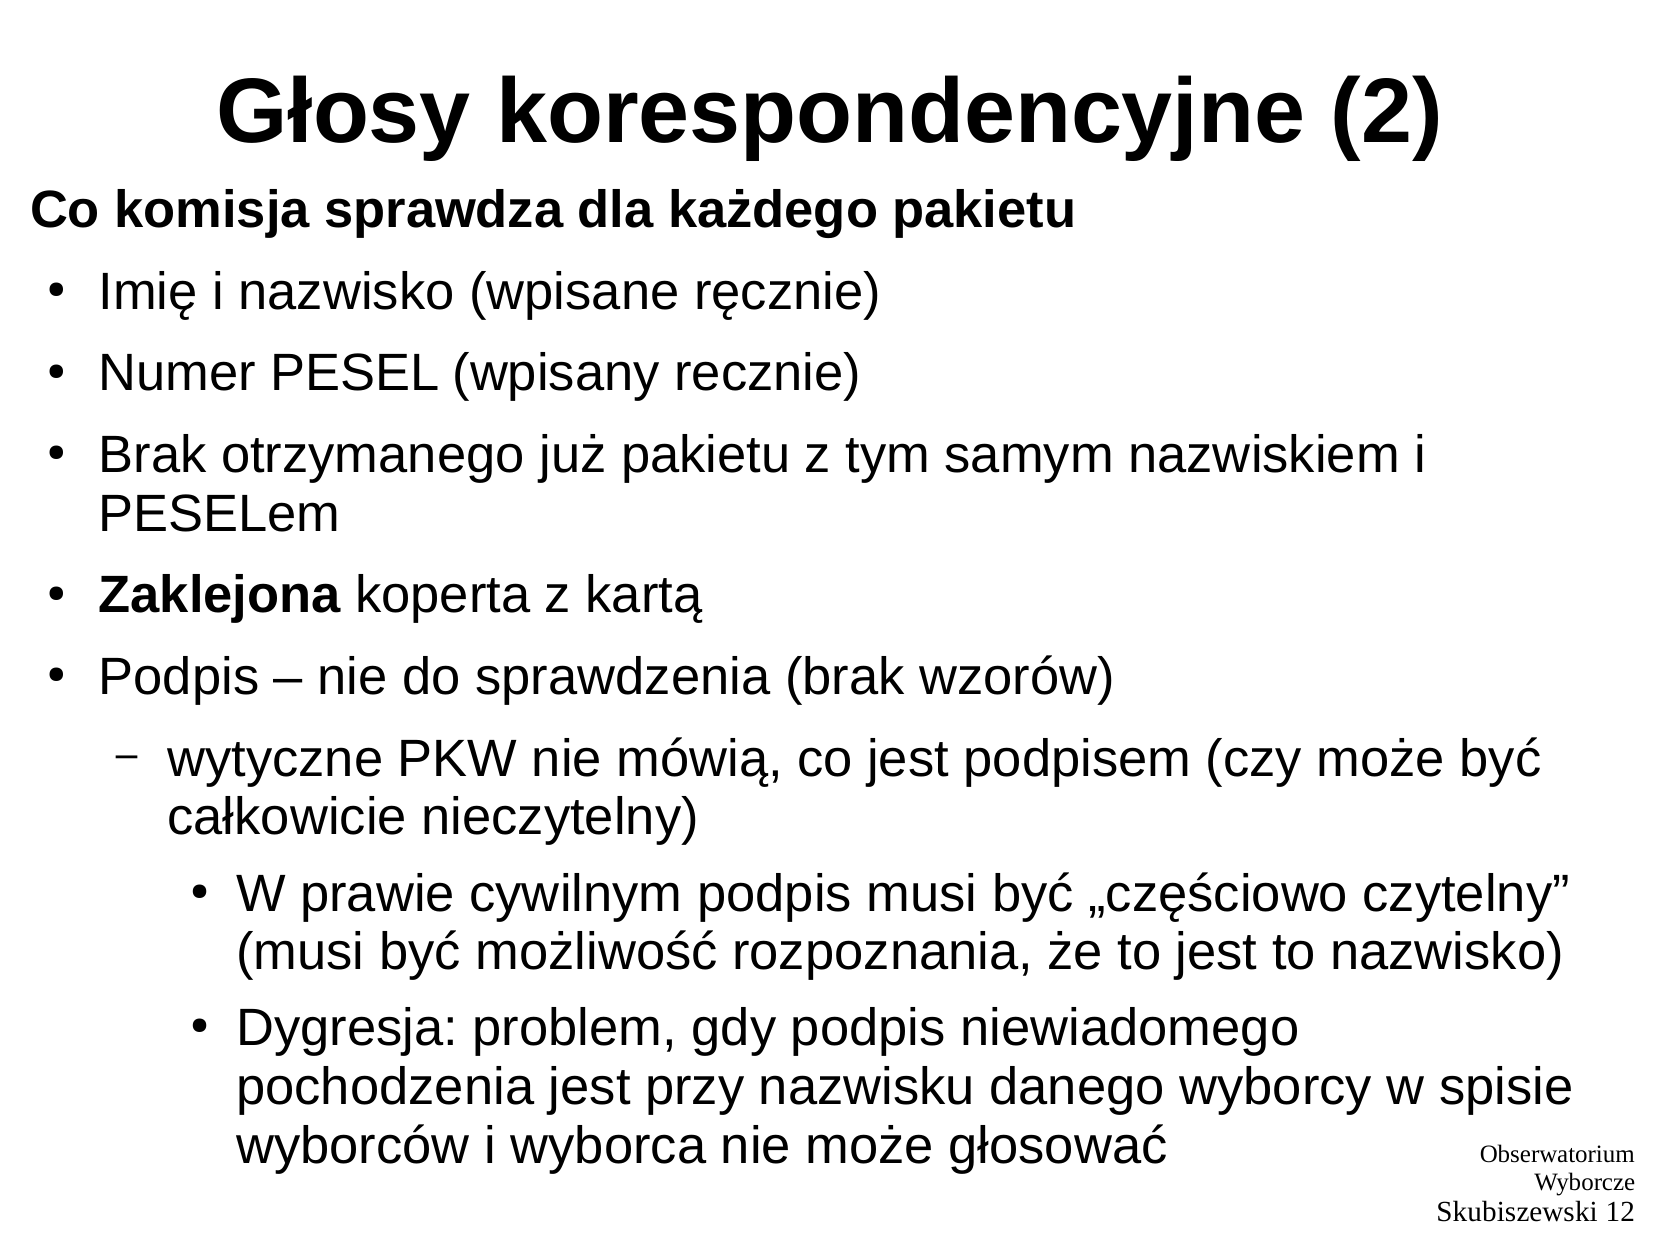

# Głosy korespondencyjne (2)
Co komisja sprawdza dla każdego pakietu
Imię i nazwisko (wpisane ręcznie)
Numer PESEL (wpisany recznie)
Brak otrzymanego już pakietu z tym samym nazwiskiem i PESELem
Zaklejona koperta z kartą
Podpis – nie do sprawdzenia (brak wzorów)
wytyczne PKW nie mówią, co jest podpisem (czy może być całkowicie nieczytelny)
W prawie cywilnym podpis musi być „częściowo czytelny” (musi być możliwość rozpoznania, że to jest to nazwisko)
Dygresja: problem, gdy podpis niewiadomego pochodzenia jest przy nazwisku danego wyborcy w spisie wyborców i wyborca nie może głosować
12